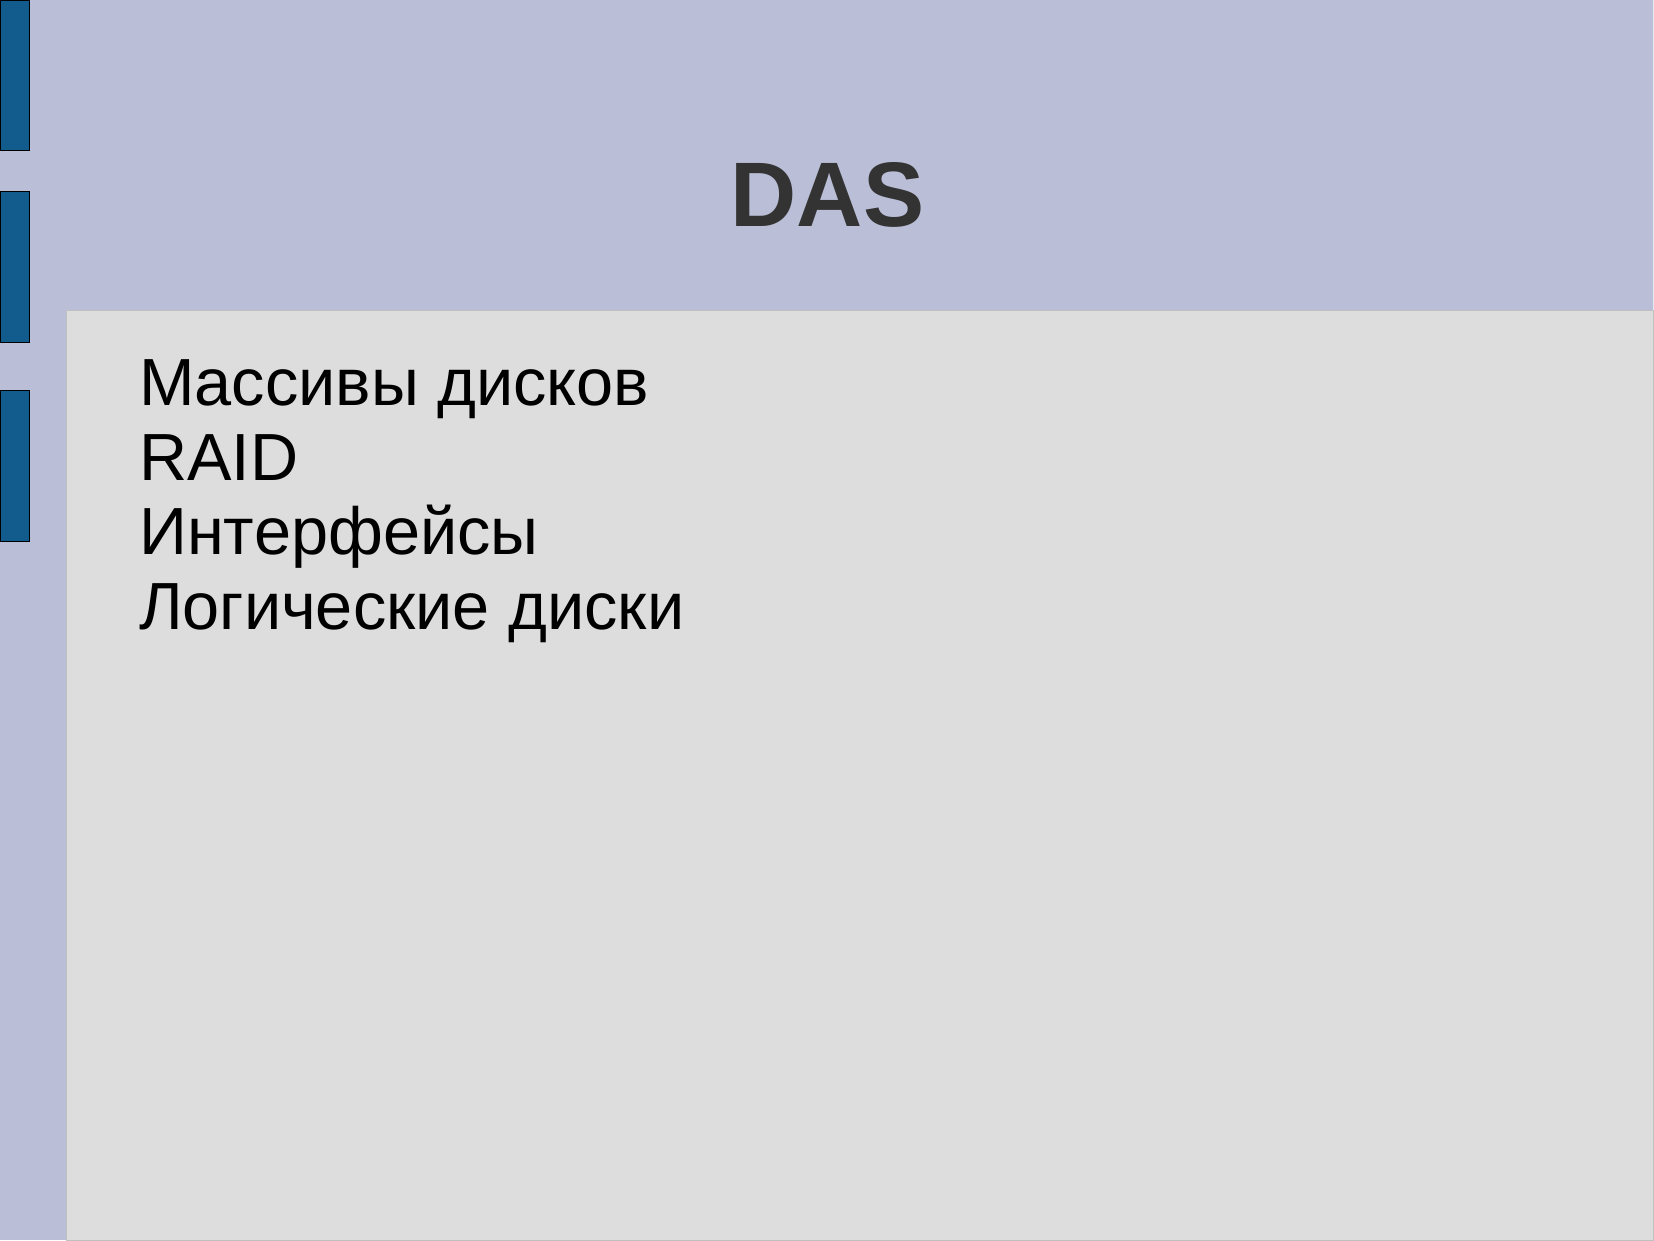

# DAS
Массивы дисков
RAID
Интерфейсы
Логические диски